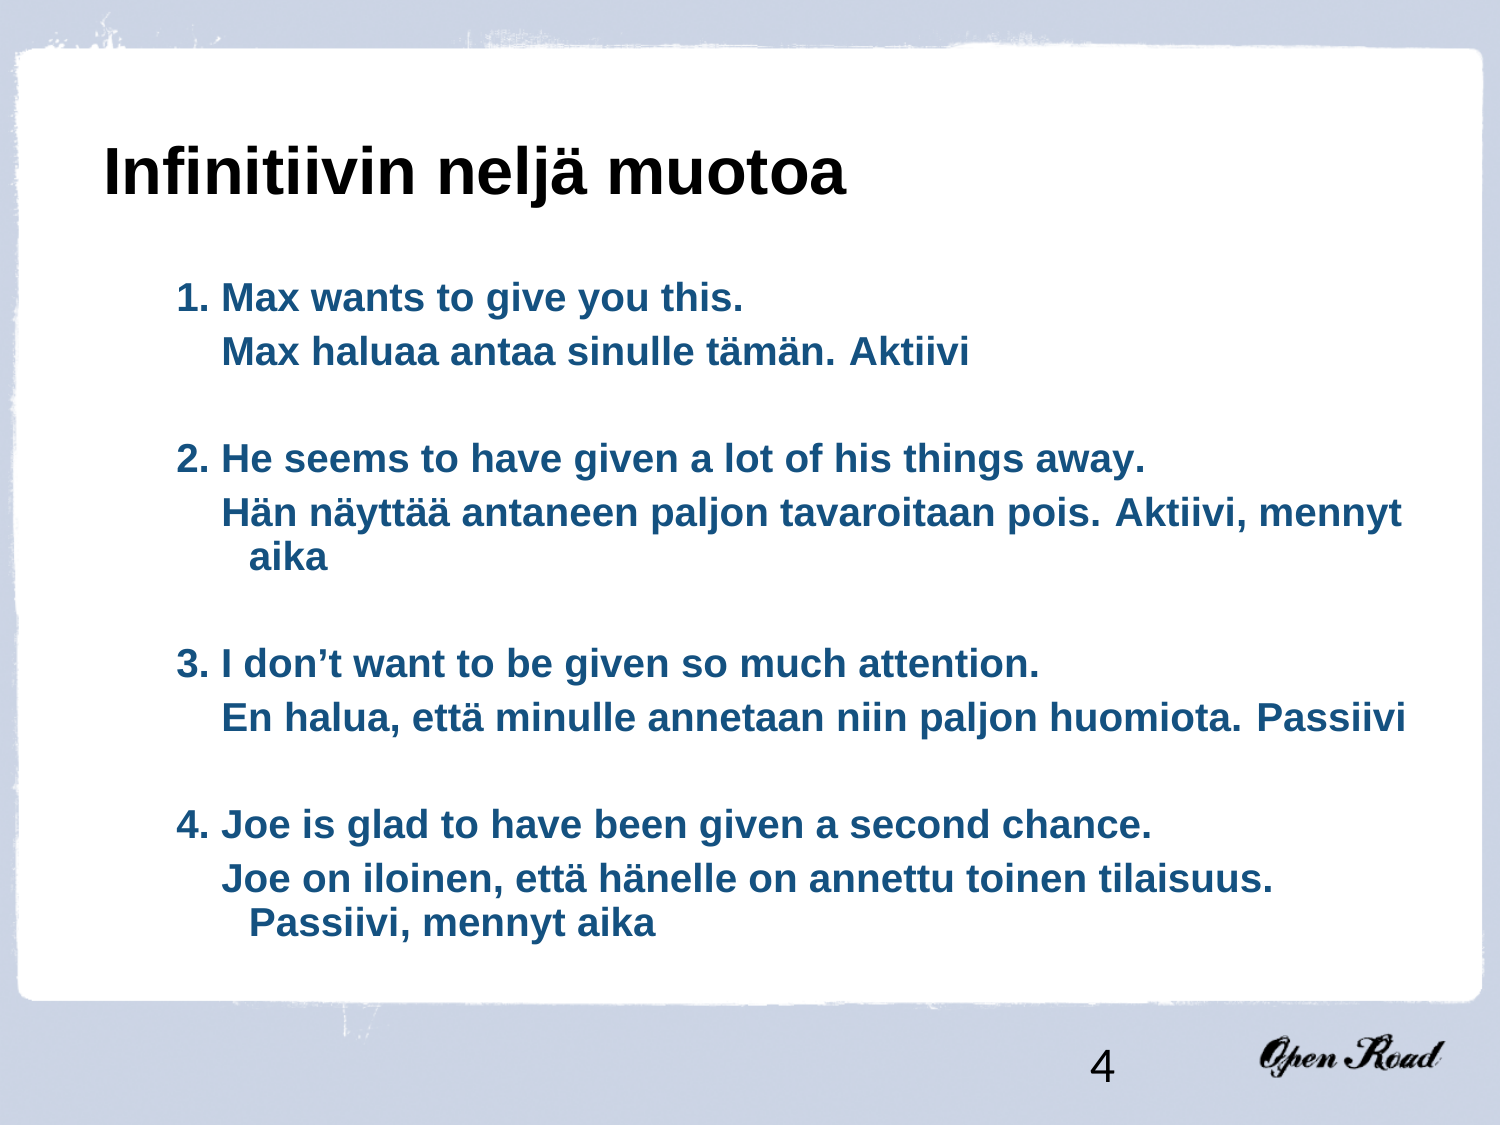

Infinitiivin neljä muotoa
# 1. Max wants to give you this.
 Max haluaa antaa sinulle tämän. Aktiivi
2. He seems to have given a lot of his things away.
 Hän näyttää antaneen paljon tavaroitaan pois. Aktiivi, mennyt aika
3. I don’t want to be given so much attention.
 En halua, että minulle annetaan niin paljon huomiota. Passiivi
4. Joe is glad to have been given a second chance.
 Joe on iloinen, että hänelle on annettu toinen tilaisuus. Passiivi, mennyt aika
3